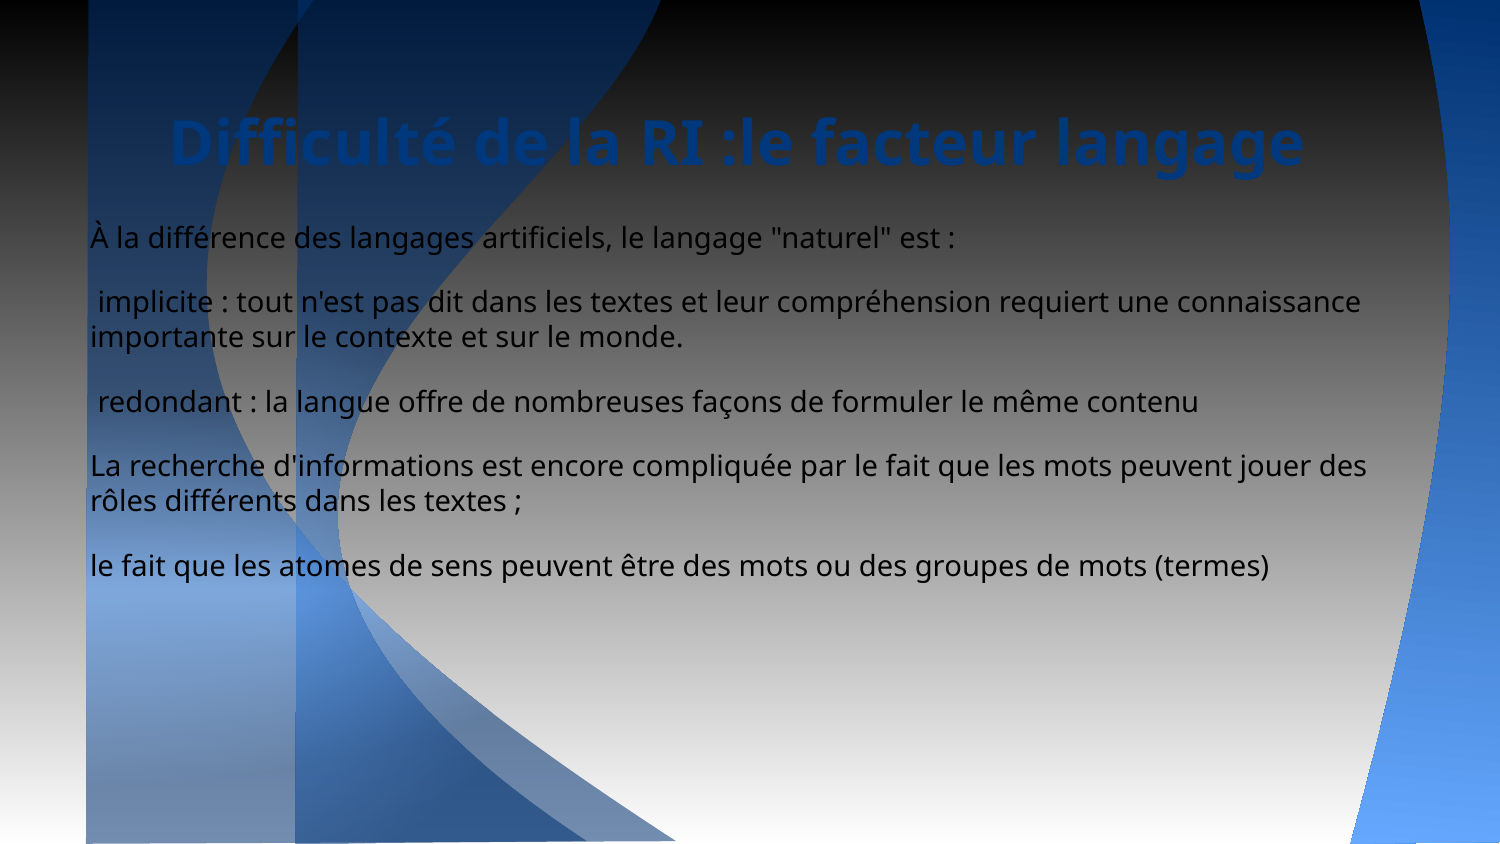

Difficulté de la RI :le facteur langage
# À la différence des langages artificiels, le langage "naturel" est :
 implicite : tout n'est pas dit dans les textes et leur compréhension requiert une connaissance importante sur le contexte et sur le monde.
 redondant : la langue offre de nombreuses façons de formuler le même contenu
La recherche d'informations est encore compliquée par le fait que les mots peuvent jouer des rôles différents dans les textes ;
le fait que les atomes de sens peuvent être des mots ou des groupes de mots (termes)